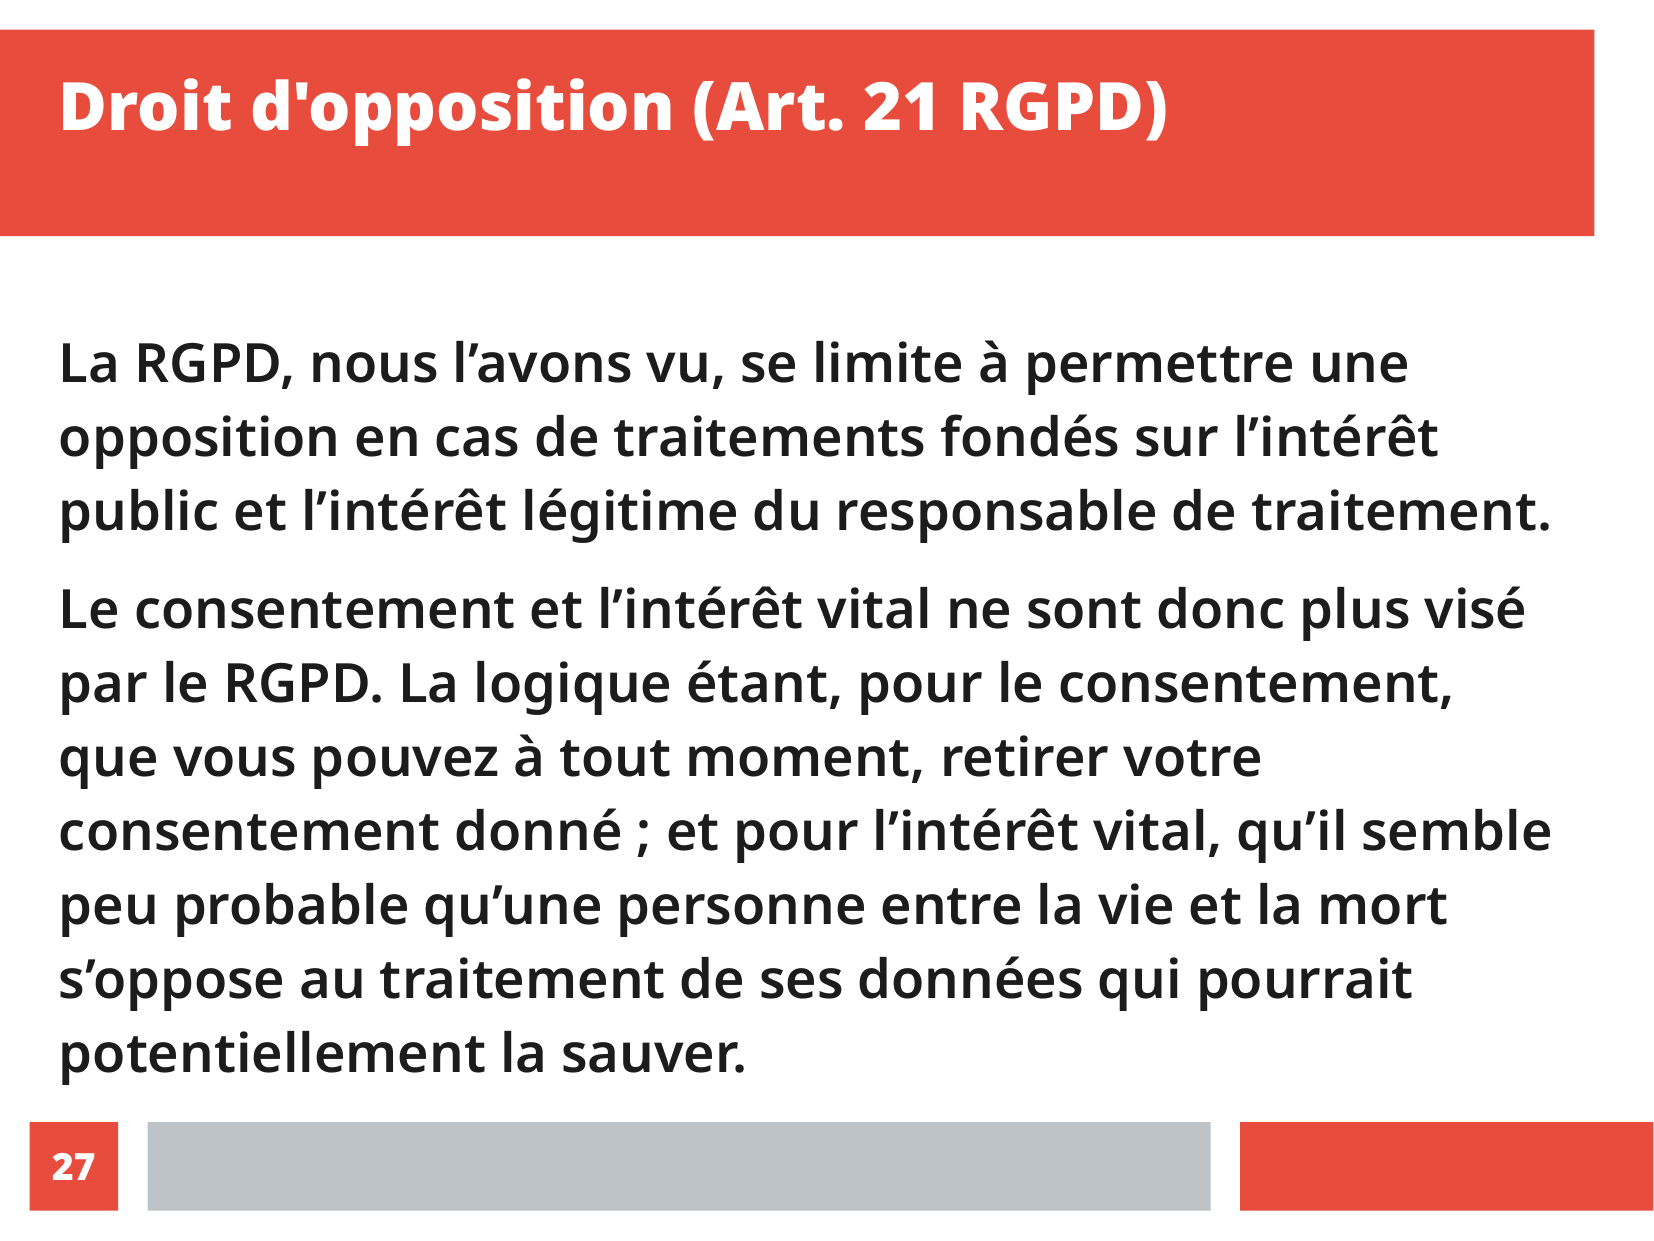

# Droit d'opposition (Art. 21 RGPD)
La RGPD, nous l’avons vu, se limite à permettre une opposition en cas de traitements fondés sur l’intérêt public et l’intérêt légitime du responsable de traitement.
Le consentement et l’intérêt vital ne sont donc plus visé par le RGPD. La logique étant, pour le consentement, que vous pouvez à tout moment, retirer votre consentement donné ; et pour l’intérêt vital, qu’il semble peu probable qu’une personne entre la vie et la mort s’oppose au traitement de ses données qui pourrait potentiellement la sauver.
27